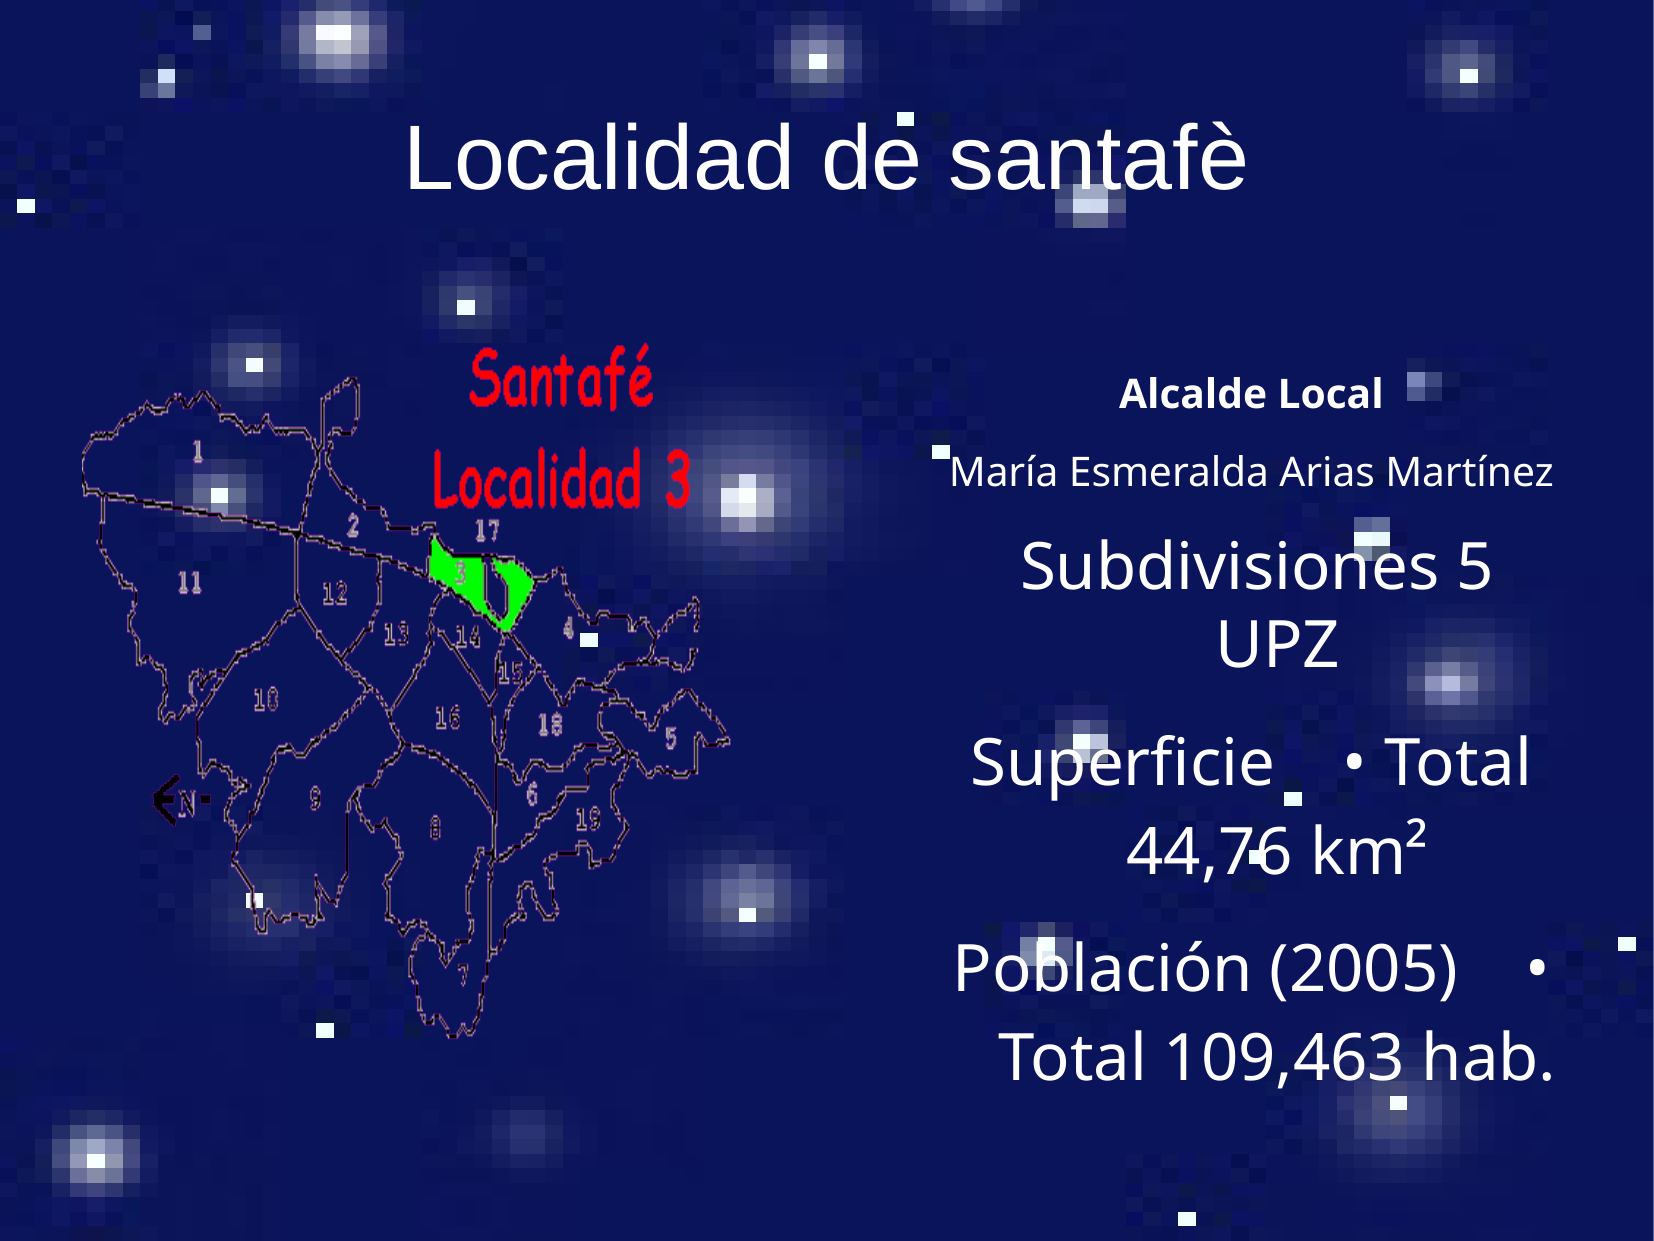

# Localidad de santafè
Alcalde Local
María Esmeralda Arias Martínez
  Subdivisiones 5 UPZ
Superficie    • Total 44,76 km²
Población (2005)    • Total 109,463 hab.